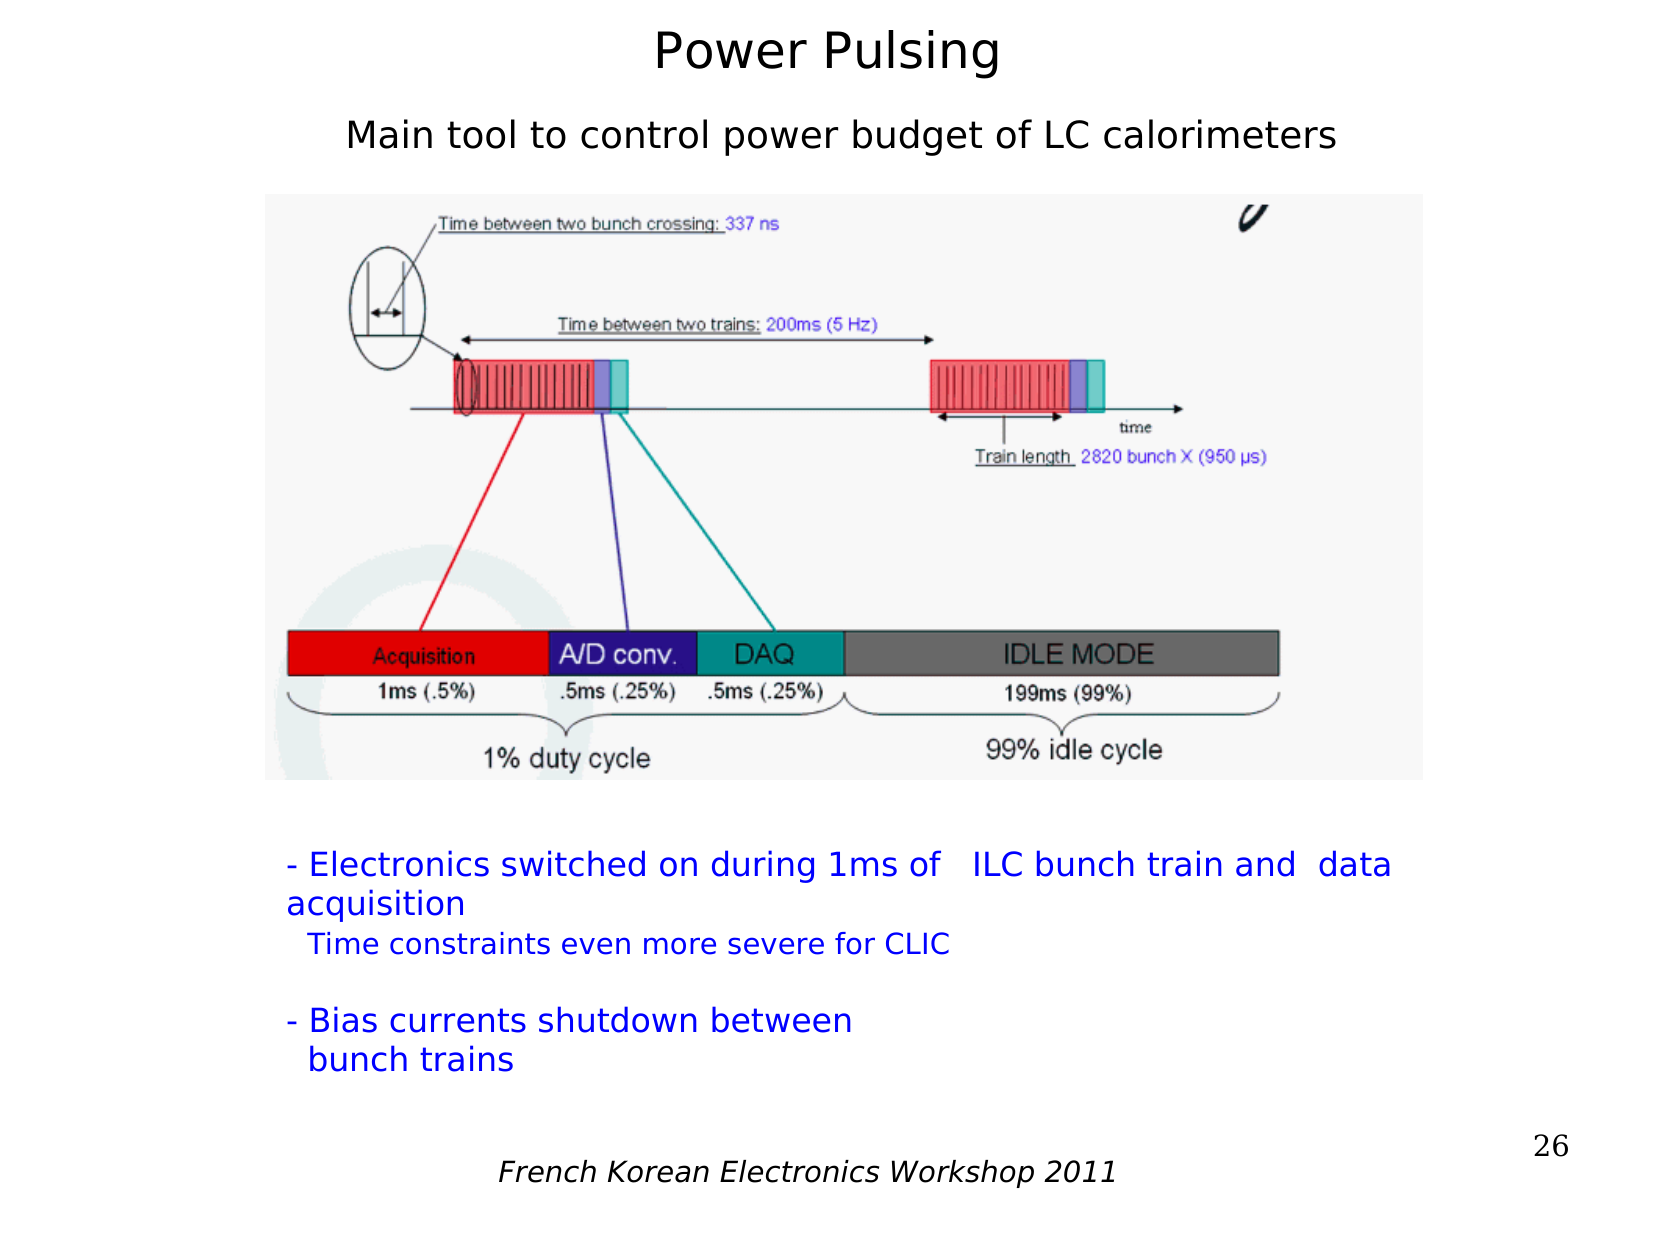

Power Pulsing
Main tool to control power budget of LC calorimeters
- Electronics switched on during 1ms of ILC bunch train and data acquisition
 Time constraints even more severe for CLIC
- Bias currents shutdown between
 bunch trains
26